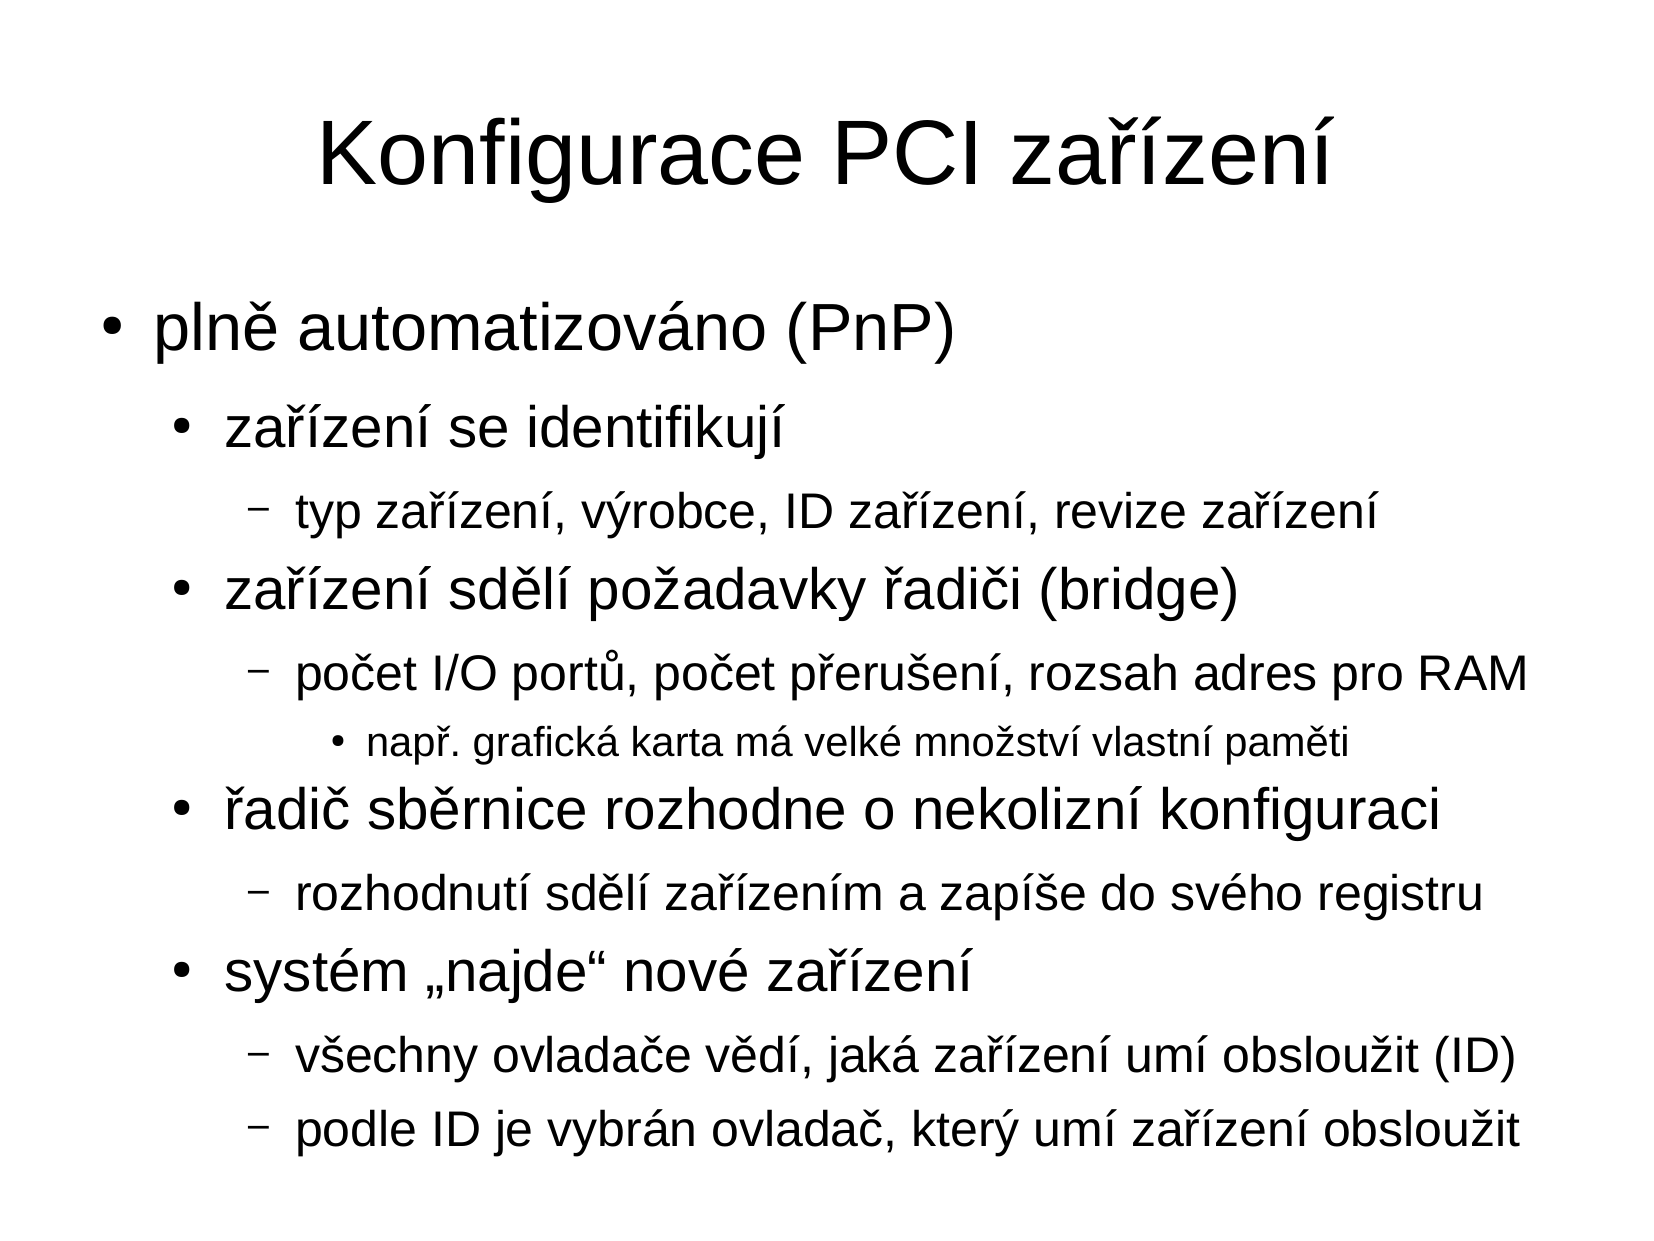

# Konfigurace PCI zařízení
plně automatizováno (PnP)
zařízení se identifikují
typ zařízení, výrobce, ID zařízení, revize zařízení
zařízení sdělí požadavky řadiči (bridge)
počet I/O portů, počet přerušení, rozsah adres pro RAM
např. grafická karta má velké množství vlastní paměti
řadič sběrnice rozhodne o nekolizní konfiguraci
rozhodnutí sdělí zařízením a zapíše do svého registru
systém „najde“ nové zařízení
všechny ovladače vědí, jaká zařízení umí obsloužit (ID)
podle ID je vybrán ovladač, který umí zařízení obsloužit